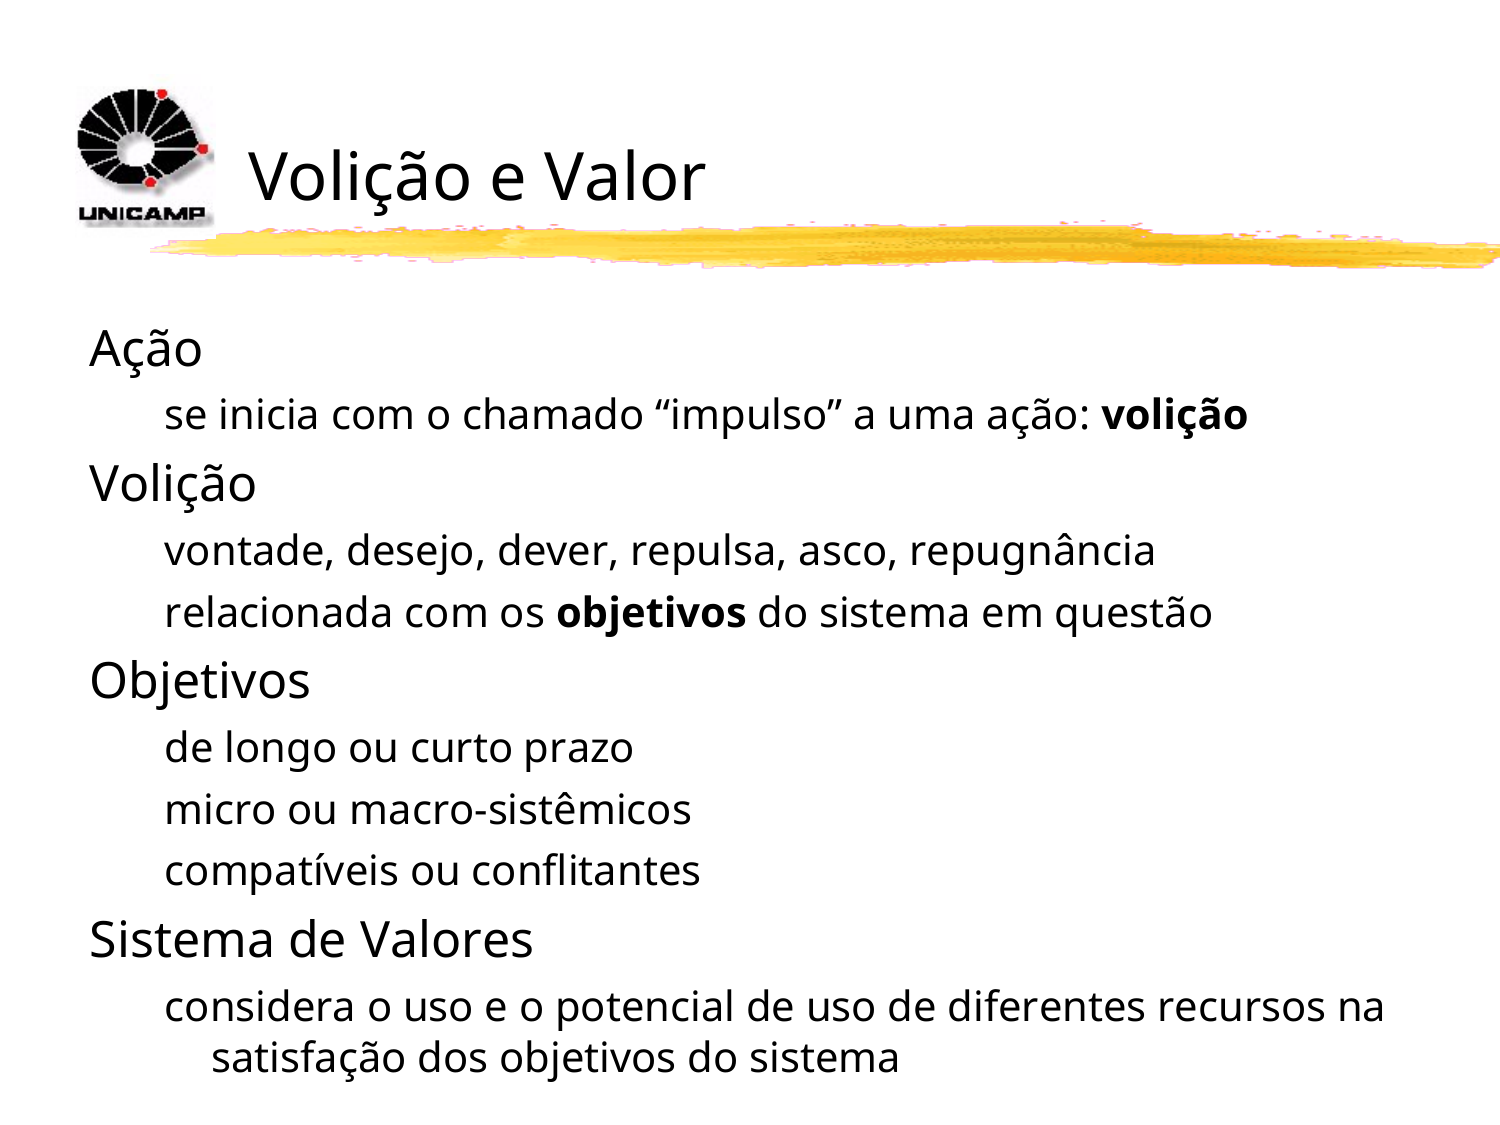

# Volição e Valor
Ação
se inicia com o chamado “impulso” a uma ação: volição
Volição
vontade, desejo, dever, repulsa, asco, repugnância
relacionada com os objetivos do sistema em questão
Objetivos
de longo ou curto prazo
micro ou macro-sistêmicos
compatíveis ou conflitantes
Sistema de Valores
considera o uso e o potencial de uso de diferentes recursos na satisfação dos objetivos do sistema